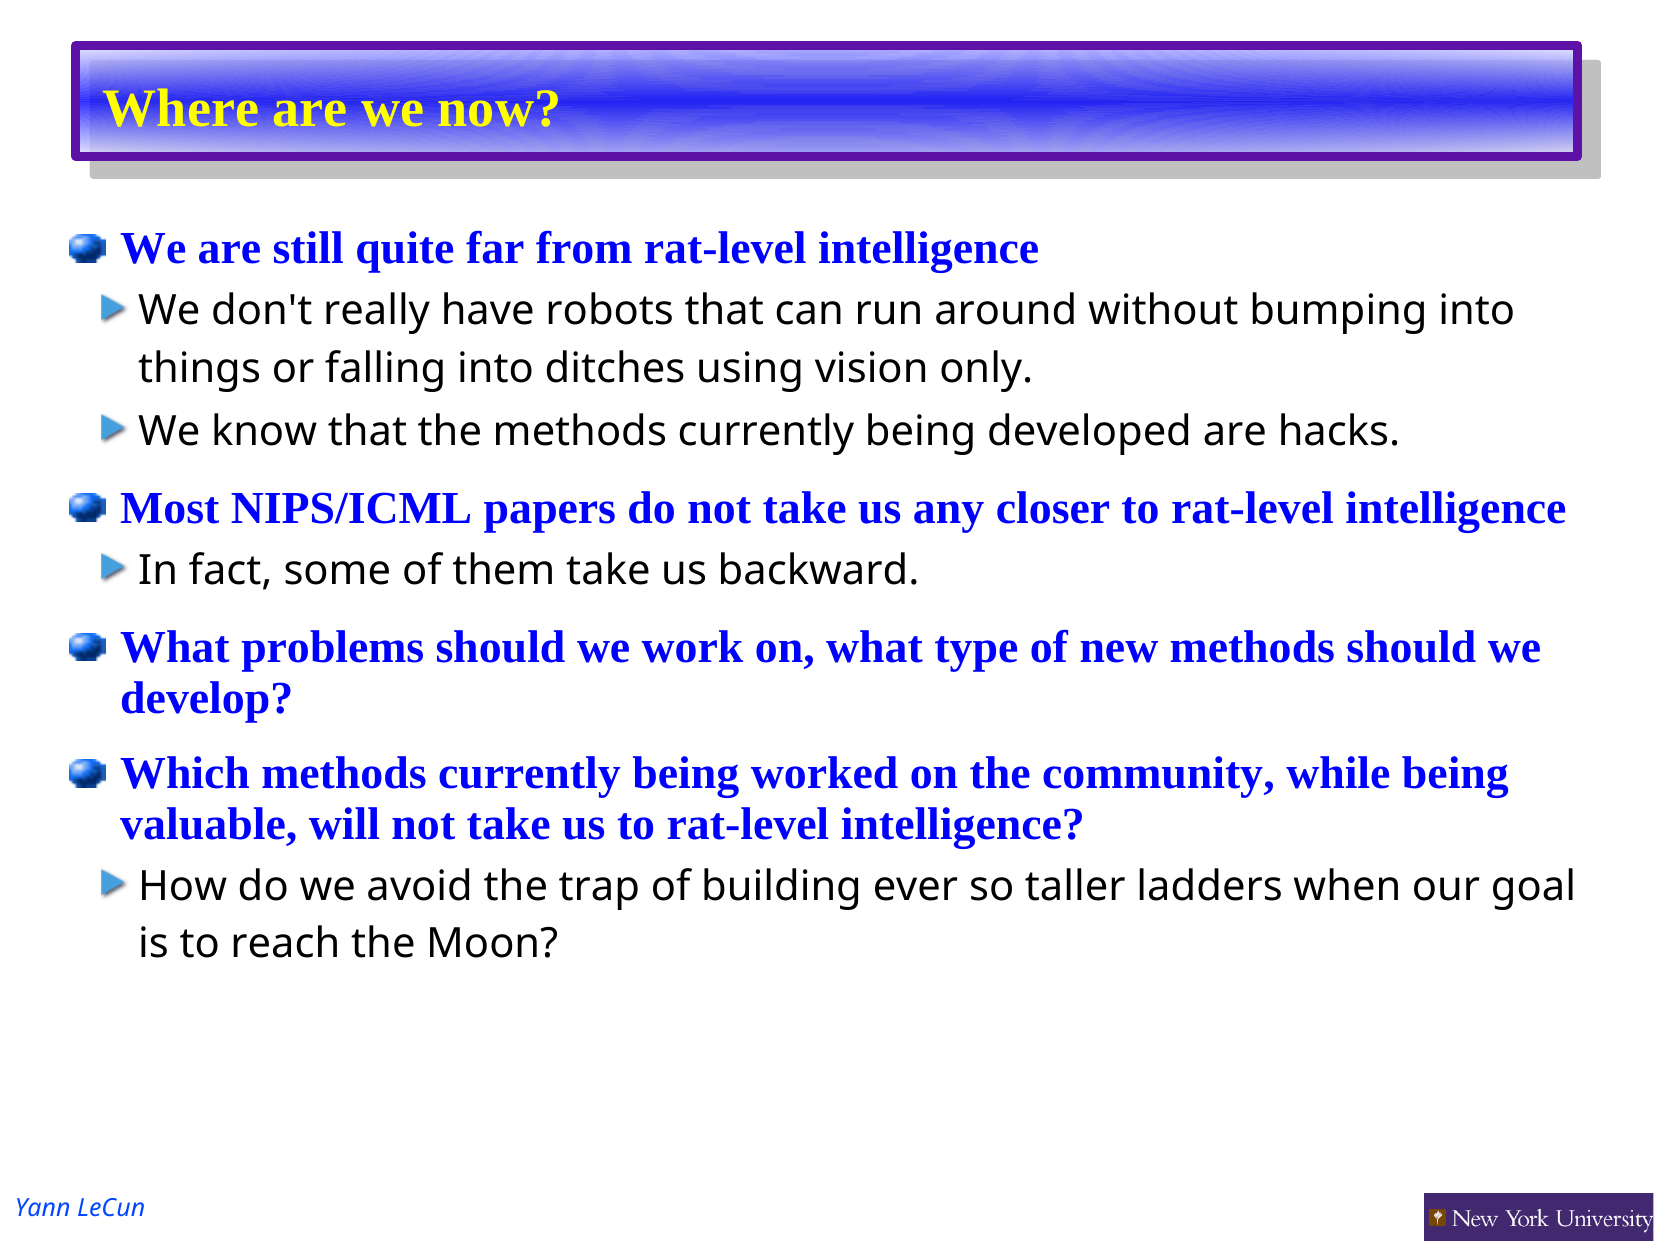

# Where are we now?
We are still quite far from rat-level intelligence
We don't really have robots that can run around without bumping into things or falling into ditches using vision only.
We know that the methods currently being developed are hacks.
Most NIPS/ICML papers do not take us any closer to rat-level intelligence
In fact, some of them take us backward.
What problems should we work on, what type of new methods should we develop?
Which methods currently being worked on the community, while being valuable, will not take us to rat-level intelligence?
How do we avoid the trap of building ever so taller ladders when our goal is to reach the Moon?